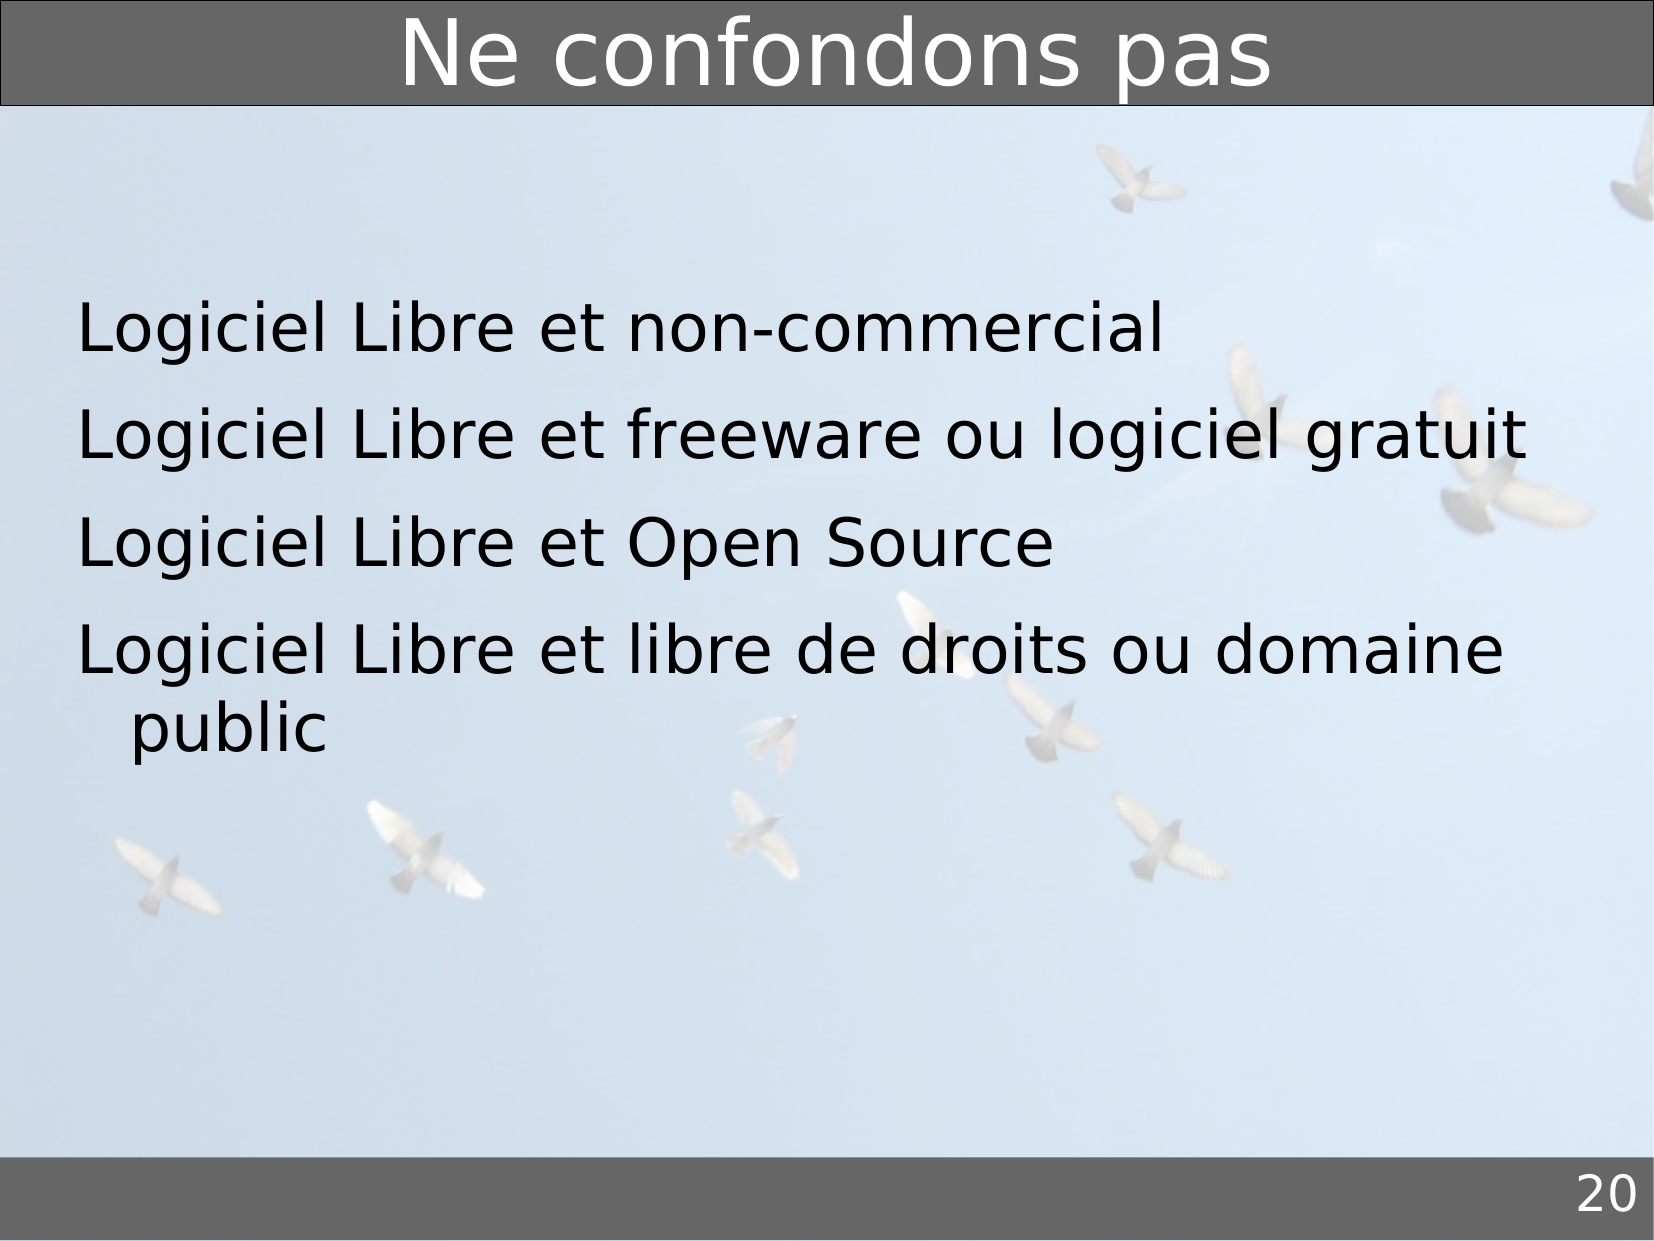

# Ne confondons pas
Logiciel Libre et non-commercial
Logiciel Libre et freeware ou logiciel gratuit
Logiciel Libre et Open Source
Logiciel Libre et libre de droits ou domaine public